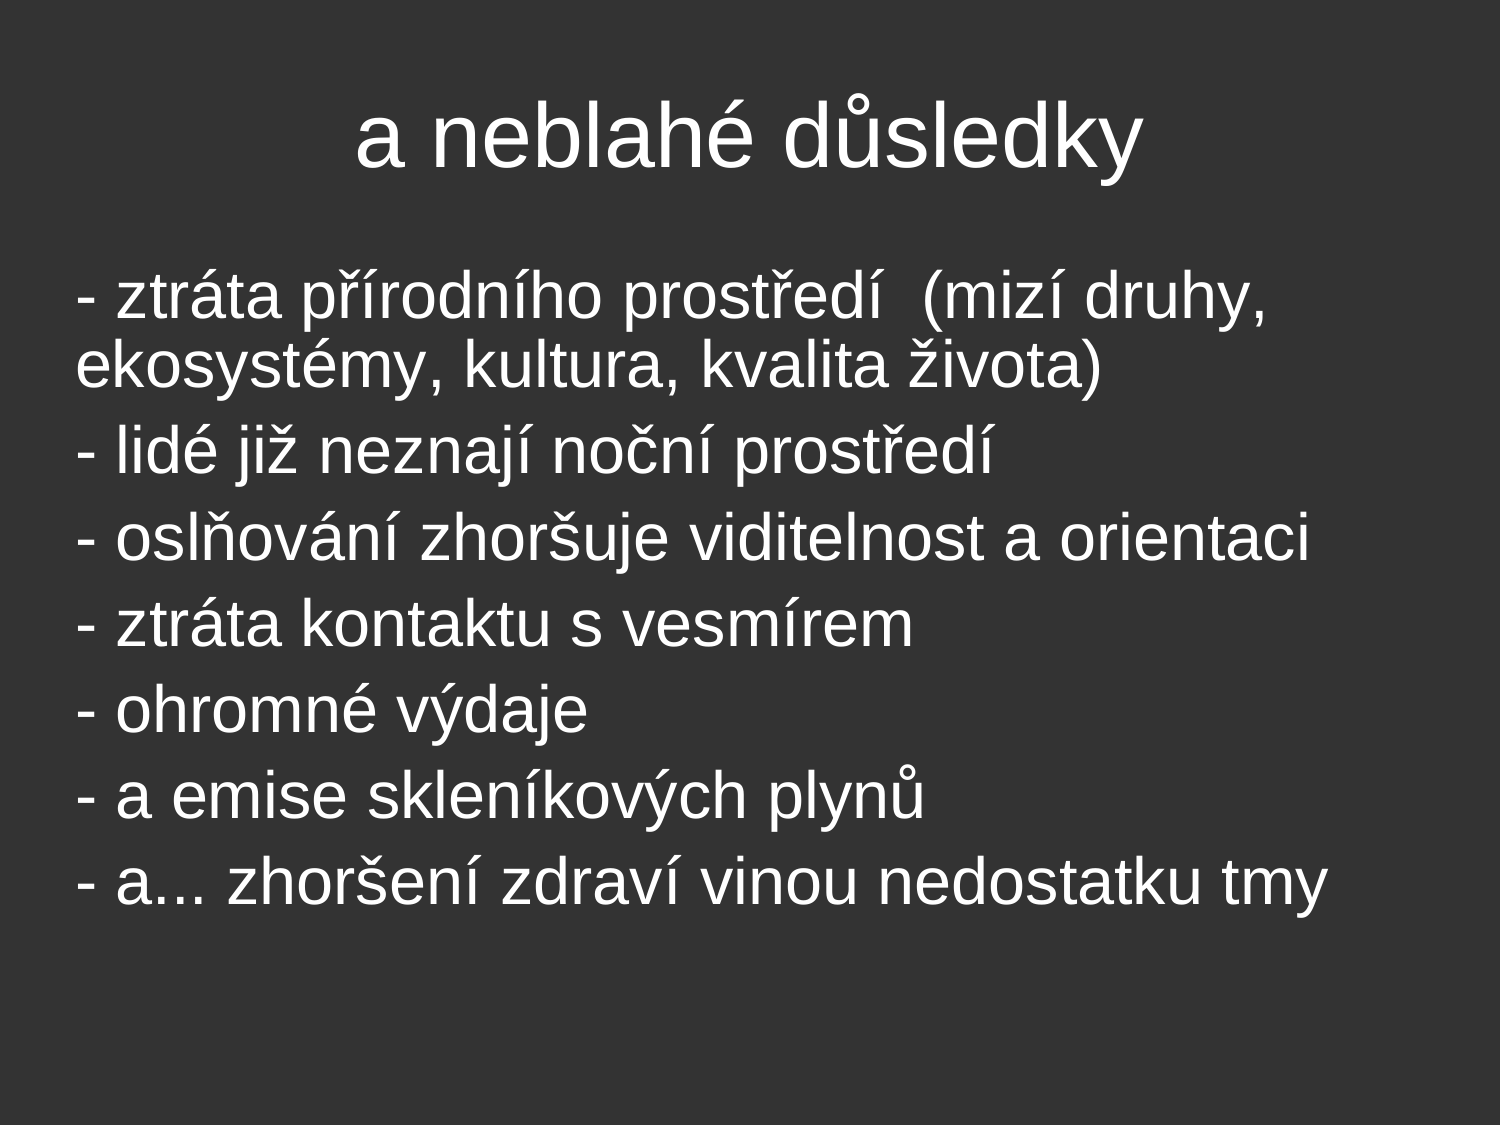

# a neblahé důsledky
- ztráta přírodního prostředí  (mizí druhy, ekosystémy, kultura, kvalita života)
- lidé již neznají noční prostředí
- oslňování zhoršuje viditelnost a orientaci
- ztráta kontaktu s vesmírem
- ohromné výdaje
- a emise skleníkových plynů
- a... zhoršení zdraví vinou nedostatku tmy